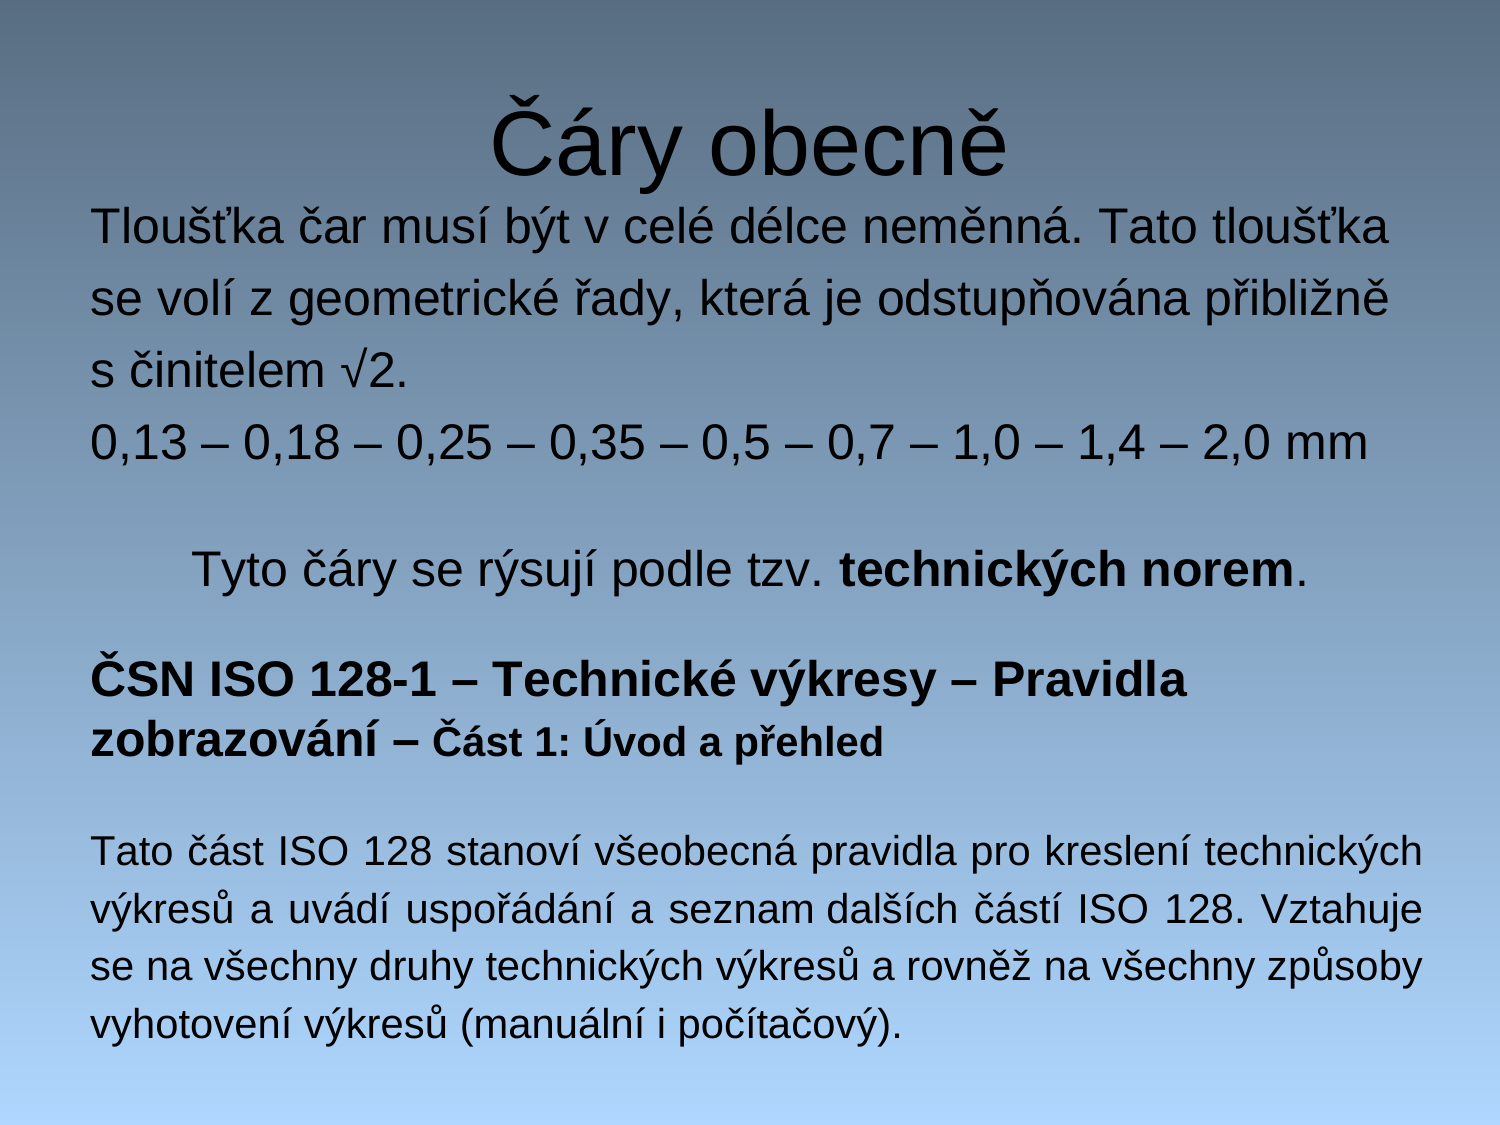

Čáry obecně
Tloušťka čar musí být v celé délce neměnná. Tato tloušťka se volí z geometrické řady, která je odstupňována přibližně s činitelem √2.
0,13 – 0,18 – 0,25 – 0,35 – 0,5 – 0,7 – 1,0 – 1,4 – 2,0 mm
Tyto čáry se rýsují podle tzv. technických norem.
ČSN ISO 128-1 – Technické výkresy – Pravidla zobrazování – Část 1: Úvod a přehled
Tato část ISO 128 stanoví všeobecná pravidla pro kreslení technických výkresů a uvádí uspořádání a seznam dalších částí ISO 128. Vztahuje se na všechny druhy technických výkresů a rovněž na všechny způsoby vyhotovení výkresů (manuální i počítačový).